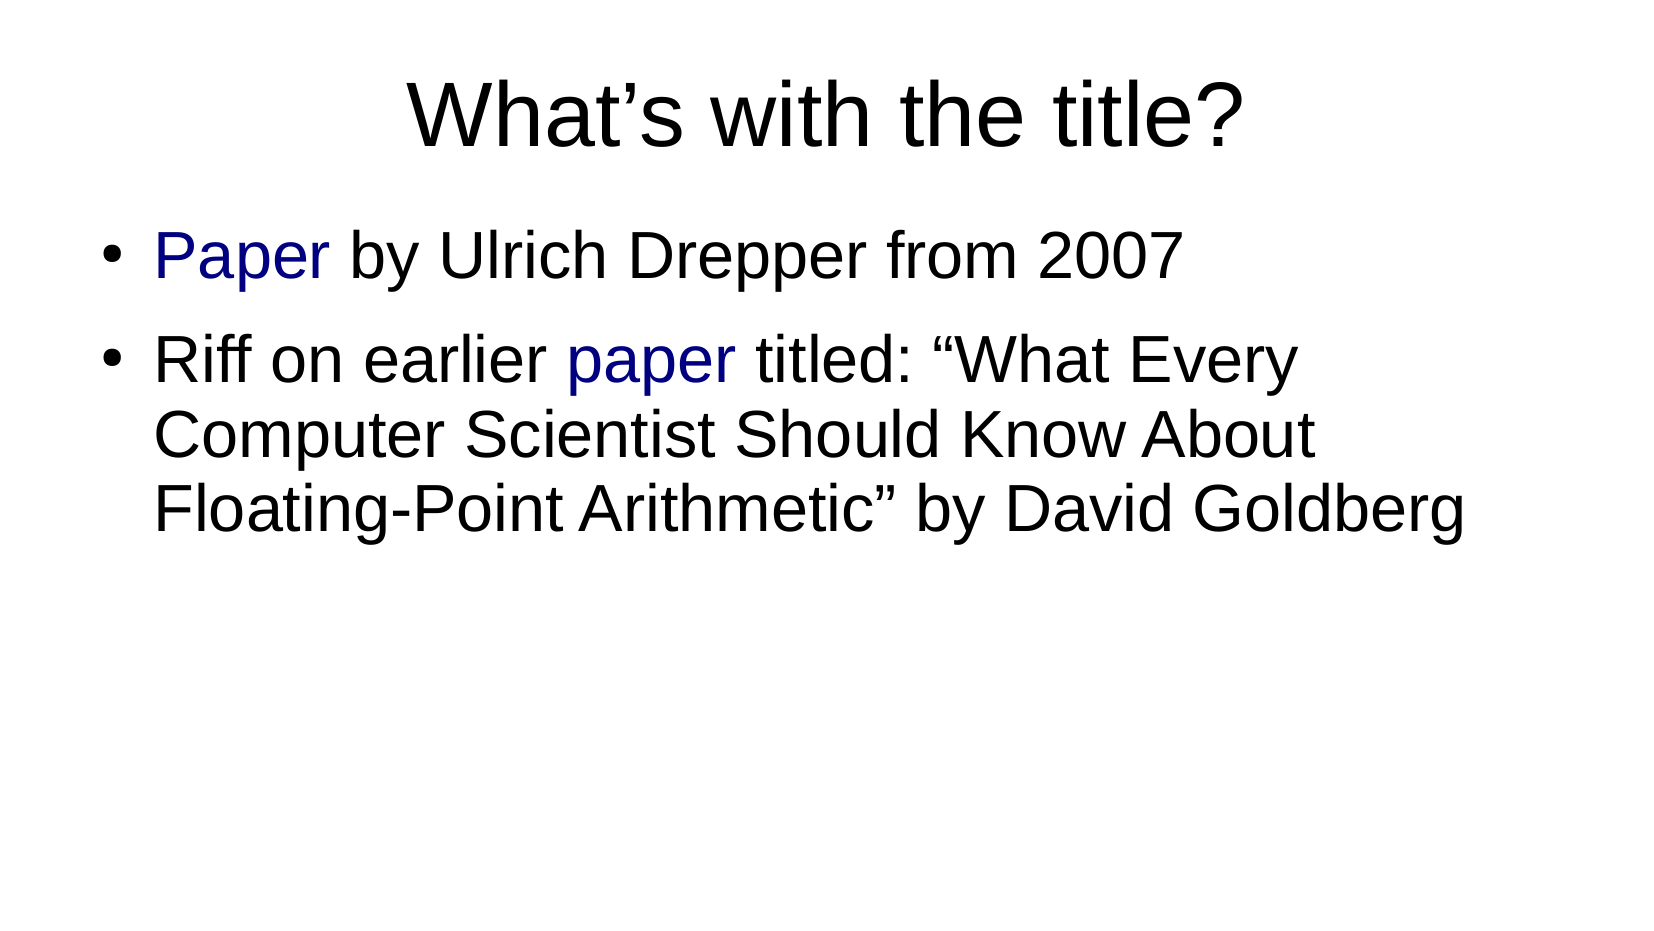

# What’s with the title?
Paper by Ulrich Drepper from 2007
Riff on earlier paper titled: “What Every Computer Scientist Should Know About Floating-Point Arithmetic” by David Goldberg